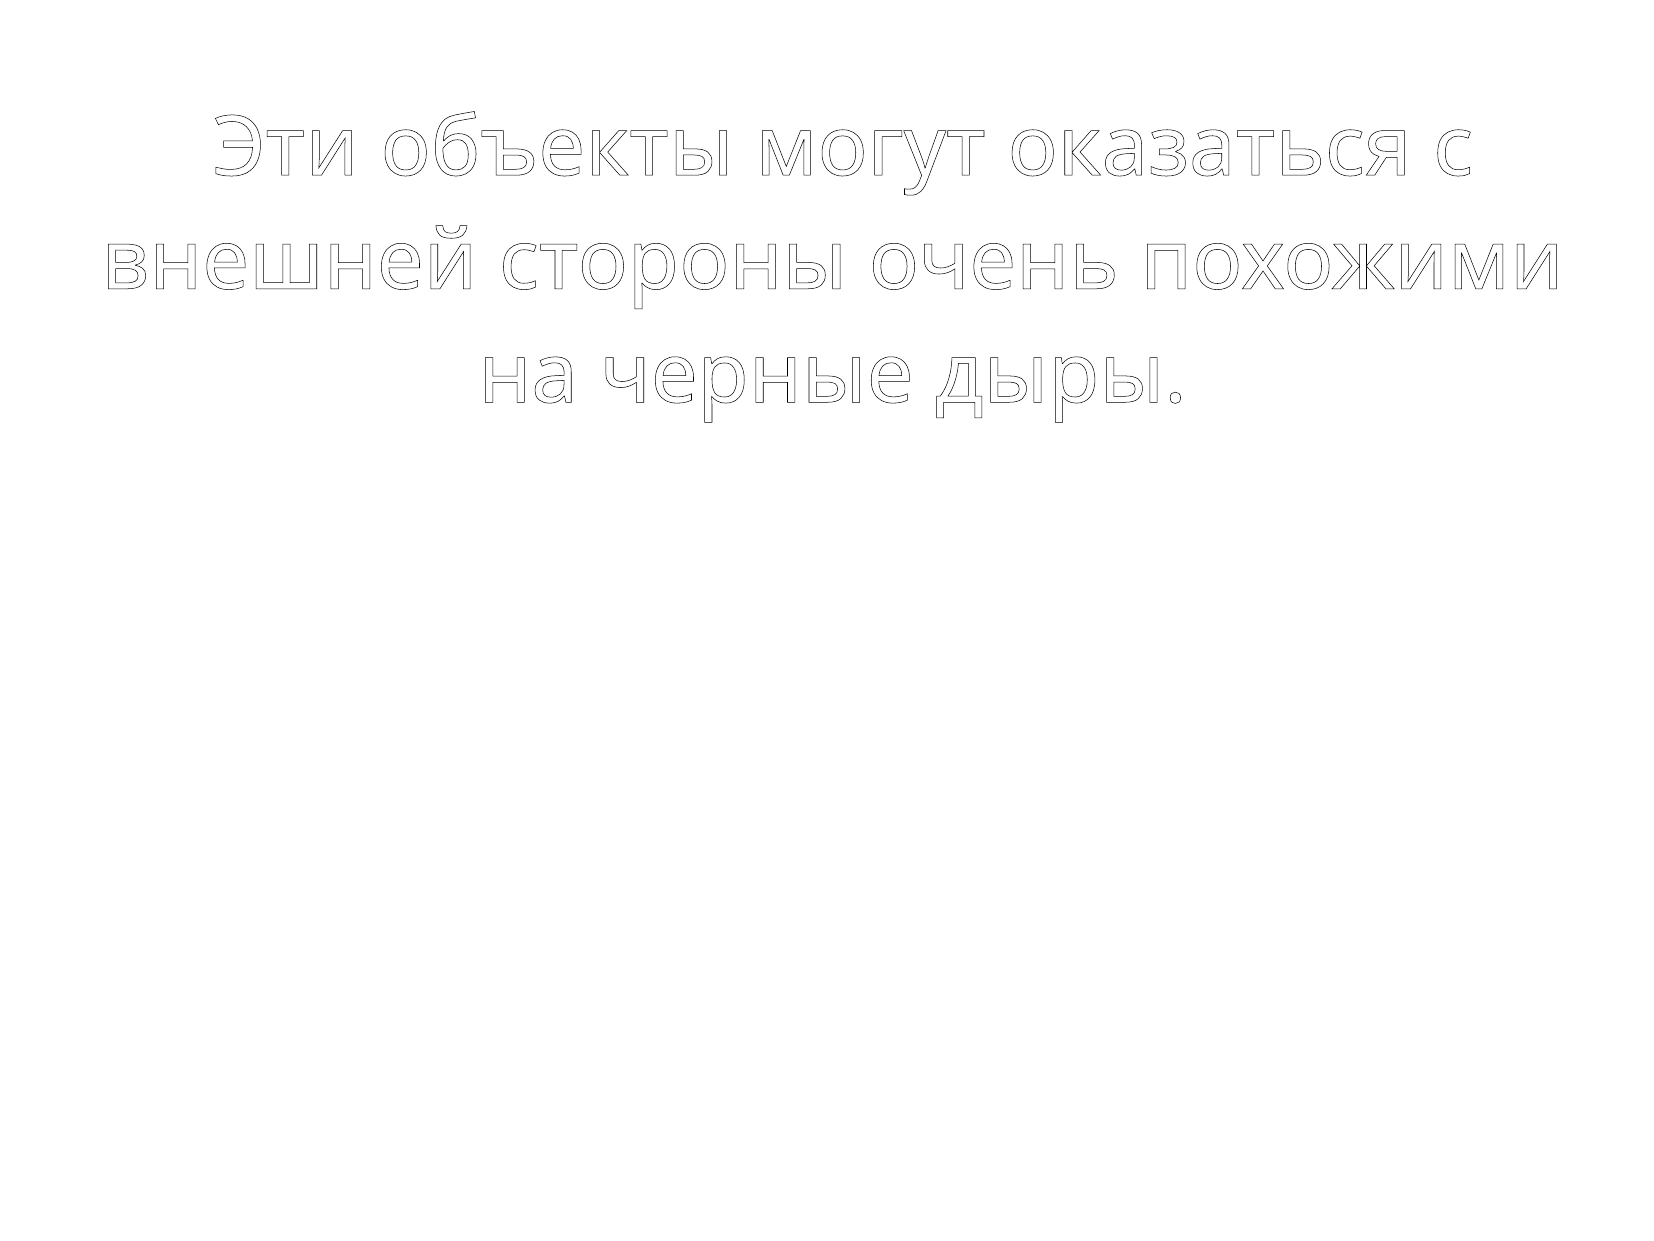

# Эти объекты могут оказаться с внешней стороны очень похожими на черные дыры.